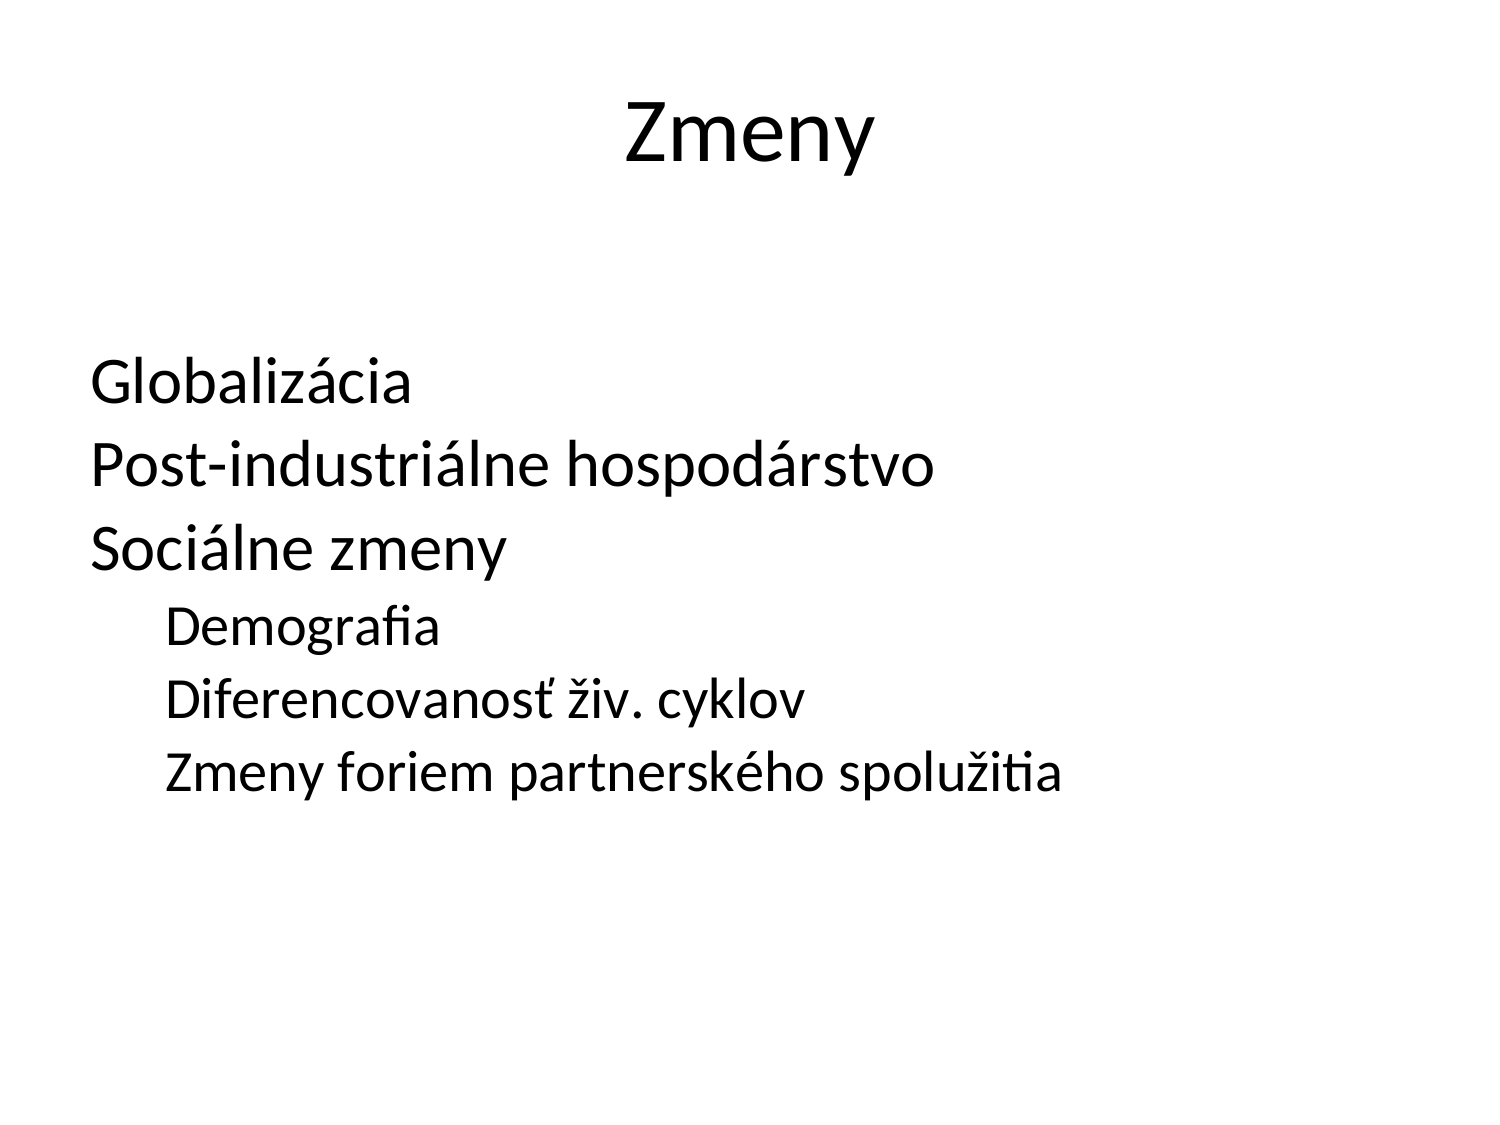

# Zmeny
Globalizácia
Post-industriálne hospodárstvo
Sociálne zmeny
Demografia
Diferencovanosť živ. cyklov
Zmeny foriem partnerského spolužitia